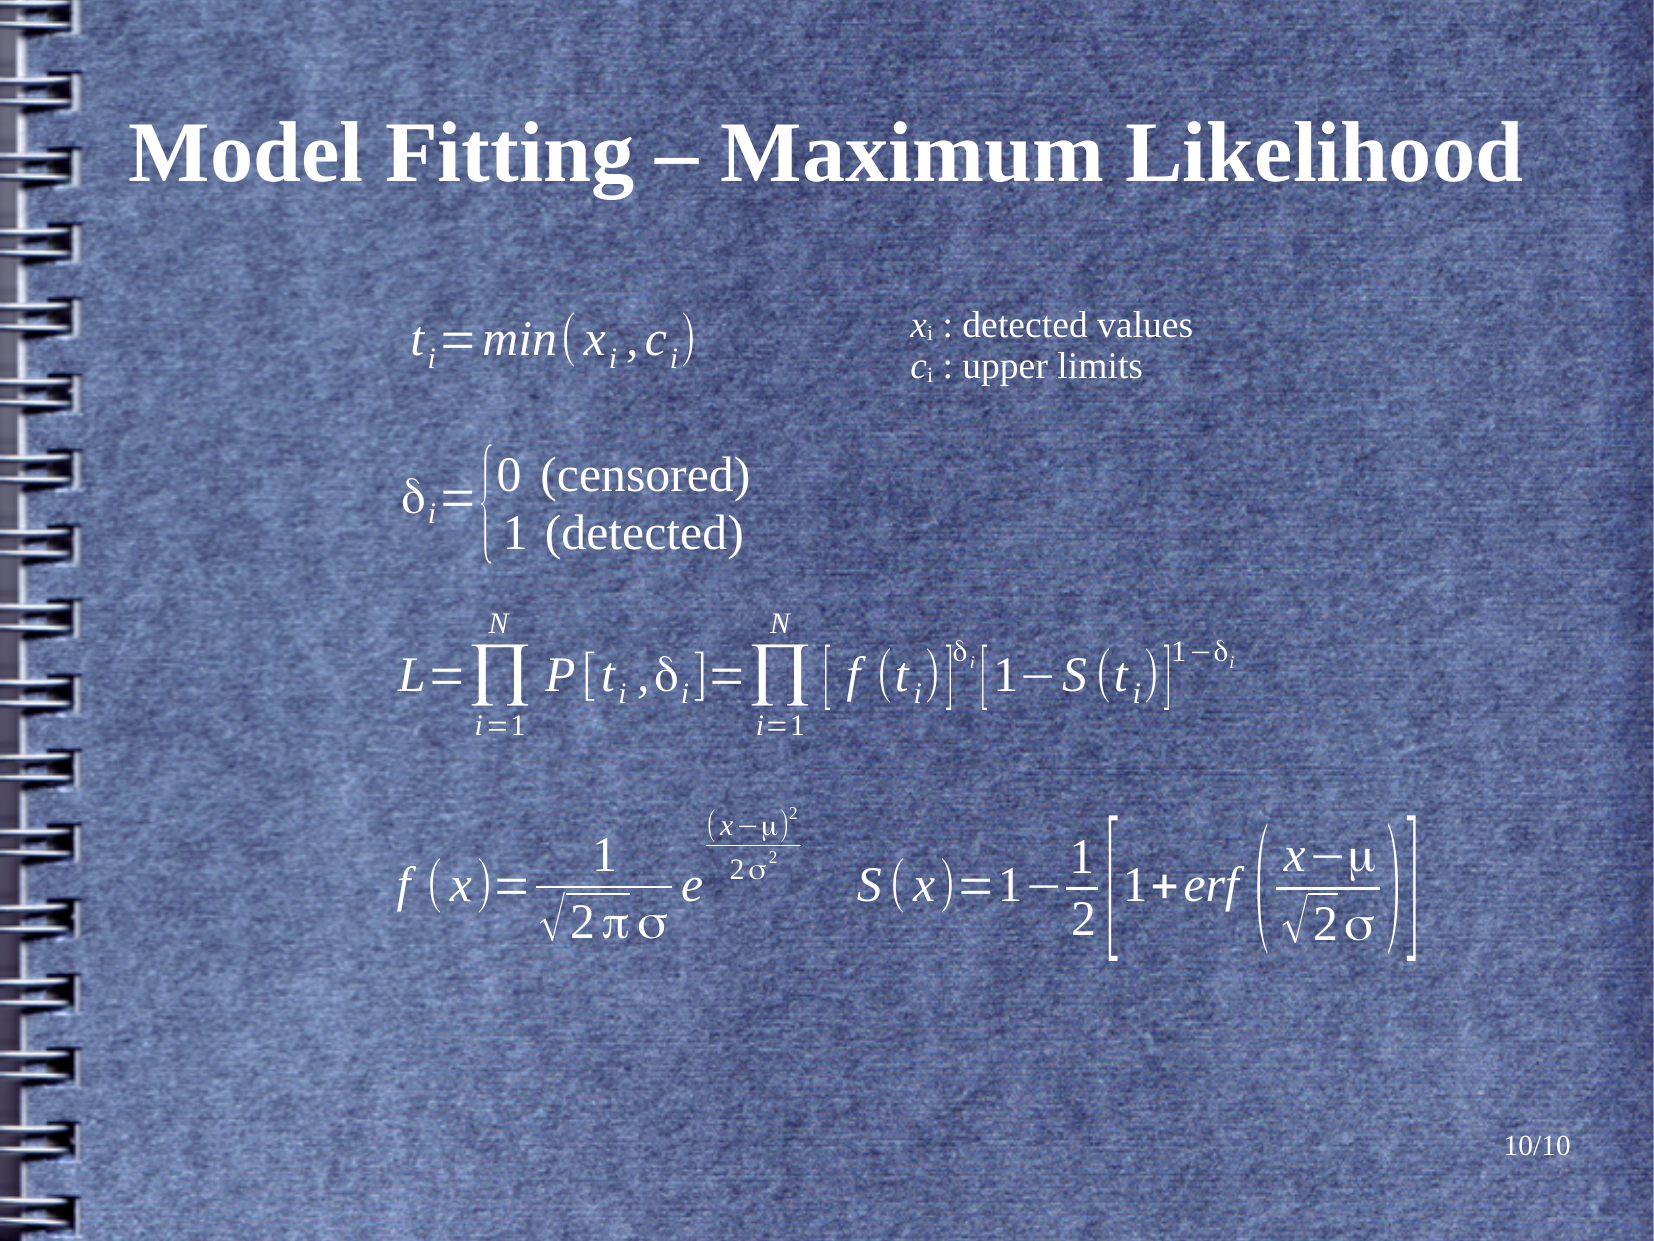

# Model Fitting – Maximum Likelihood
xi : detected values
ci : upper limits
10